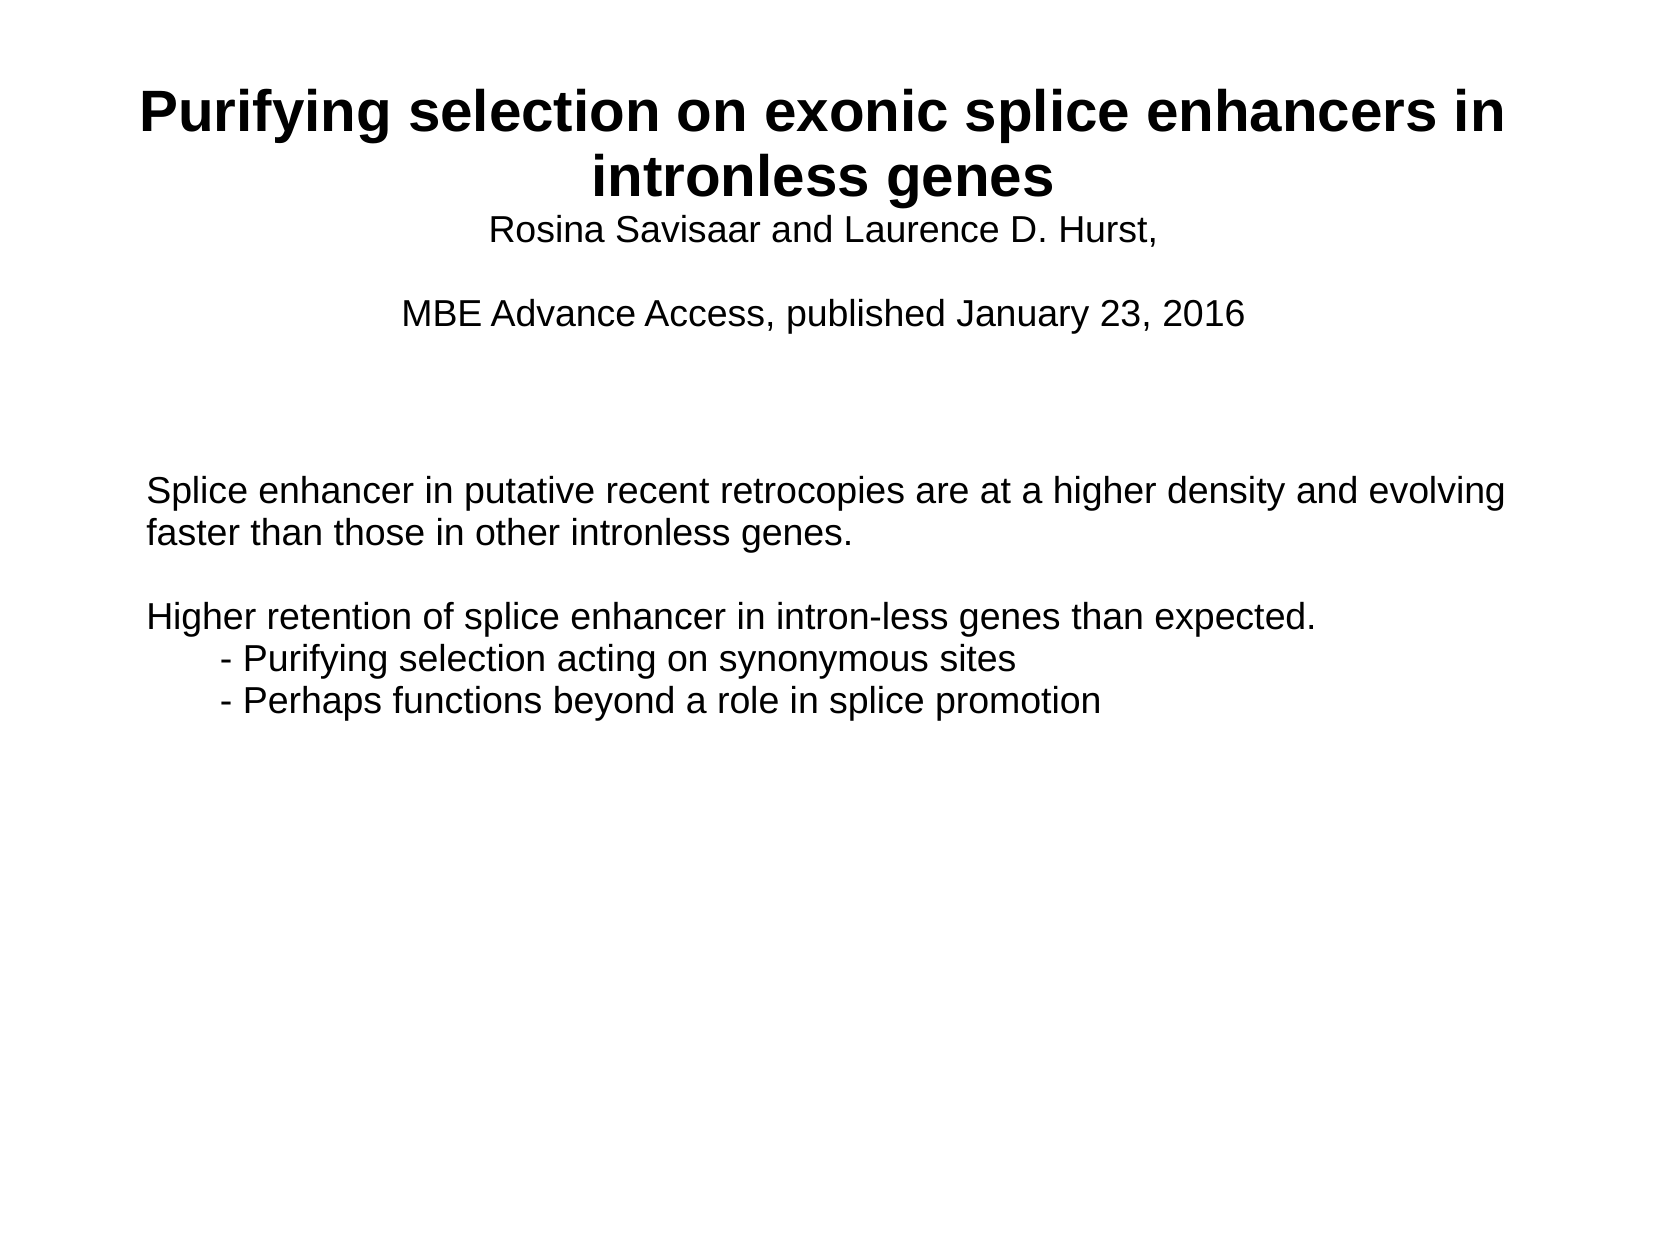

Purifying selection on exonic splice enhancers in intronless genes
Rosina Savisaar and Laurence D. Hurst,
MBE Advance Access, published January 23, 2016
Splice enhancer in putative recent retrocopies are at a higher density and evolving faster than those in other intronless genes.
Higher retention of splice enhancer in intron-less genes than expected.
	- Purifying selection acting on synonymous sites
	- Perhaps functions beyond a role in splice promotion